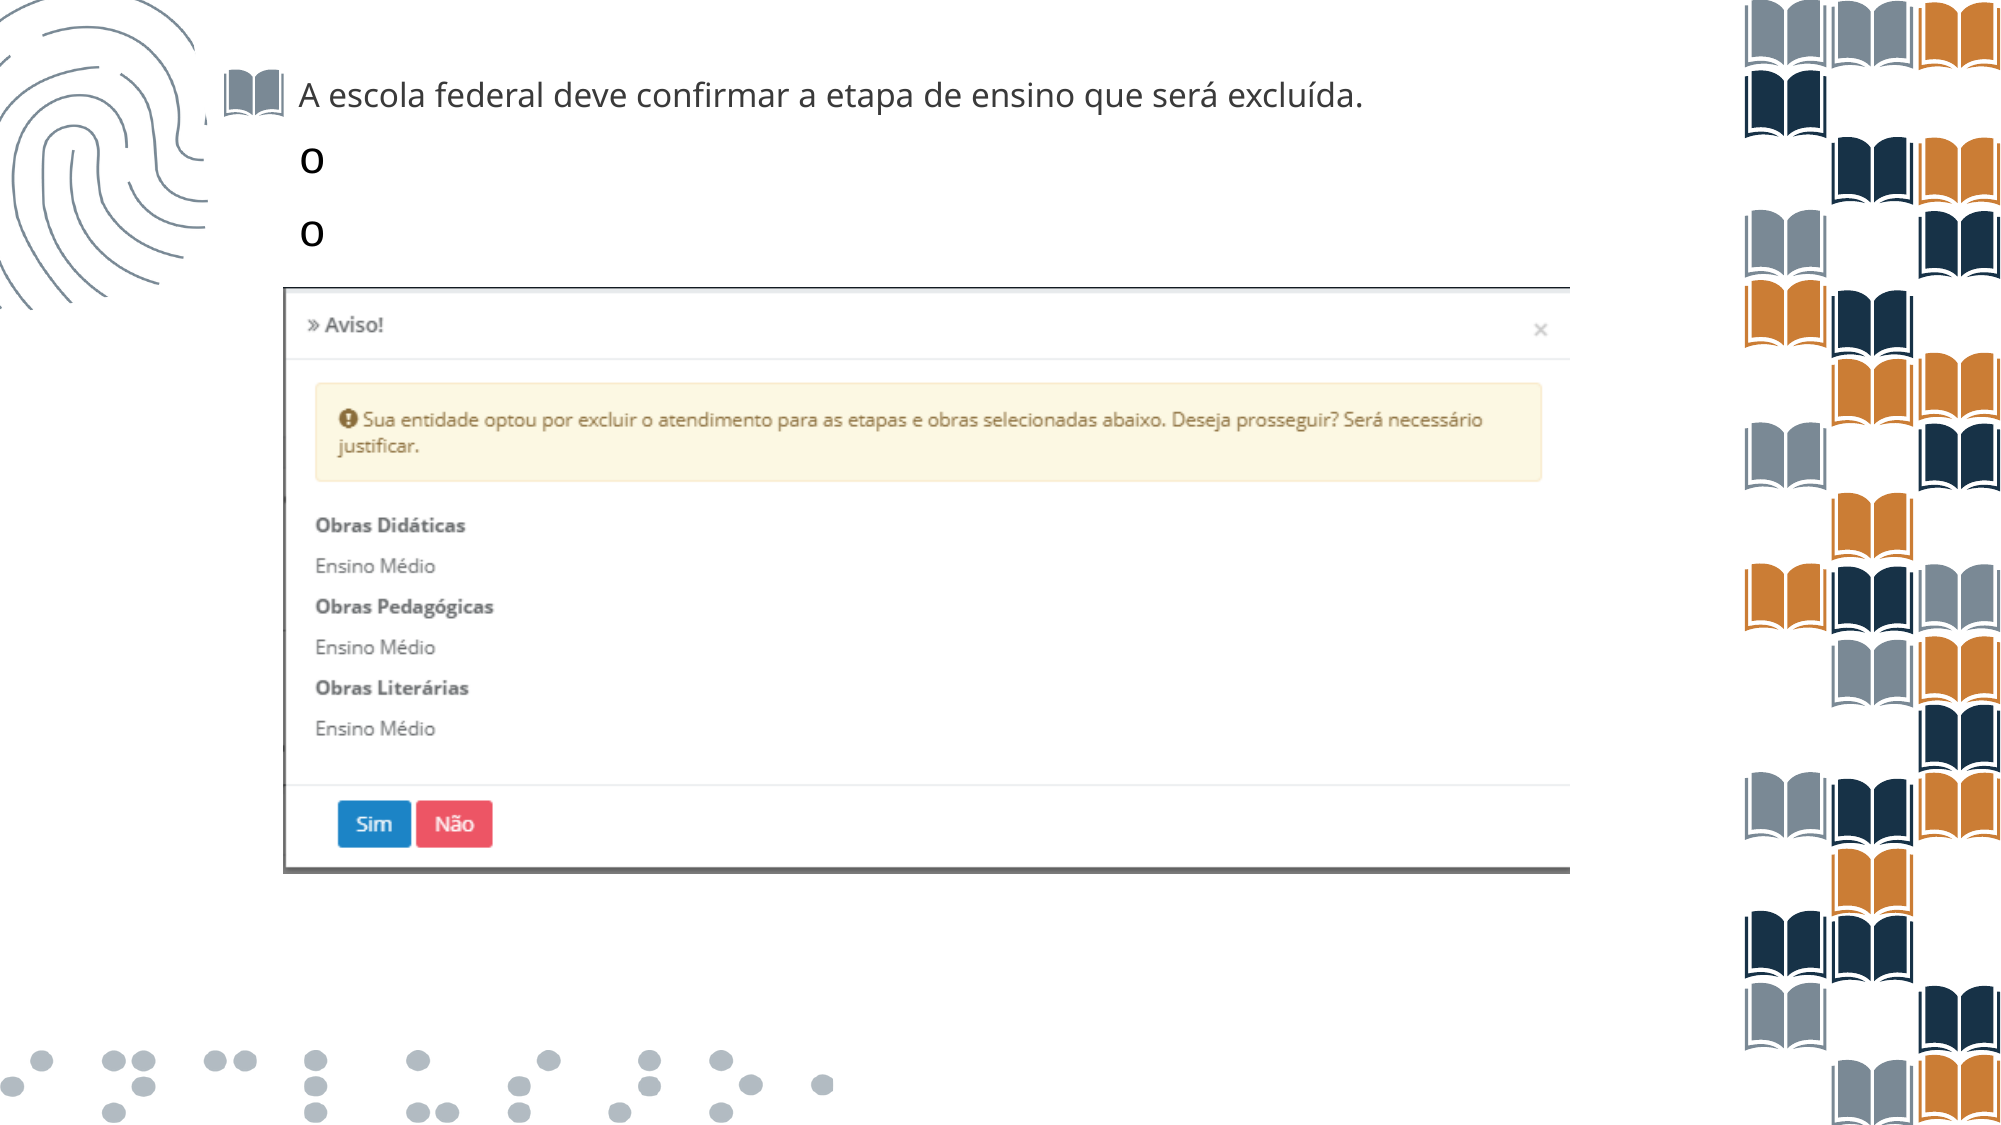

A escola federal deve confirmar a etapa de ensino que será excluída.